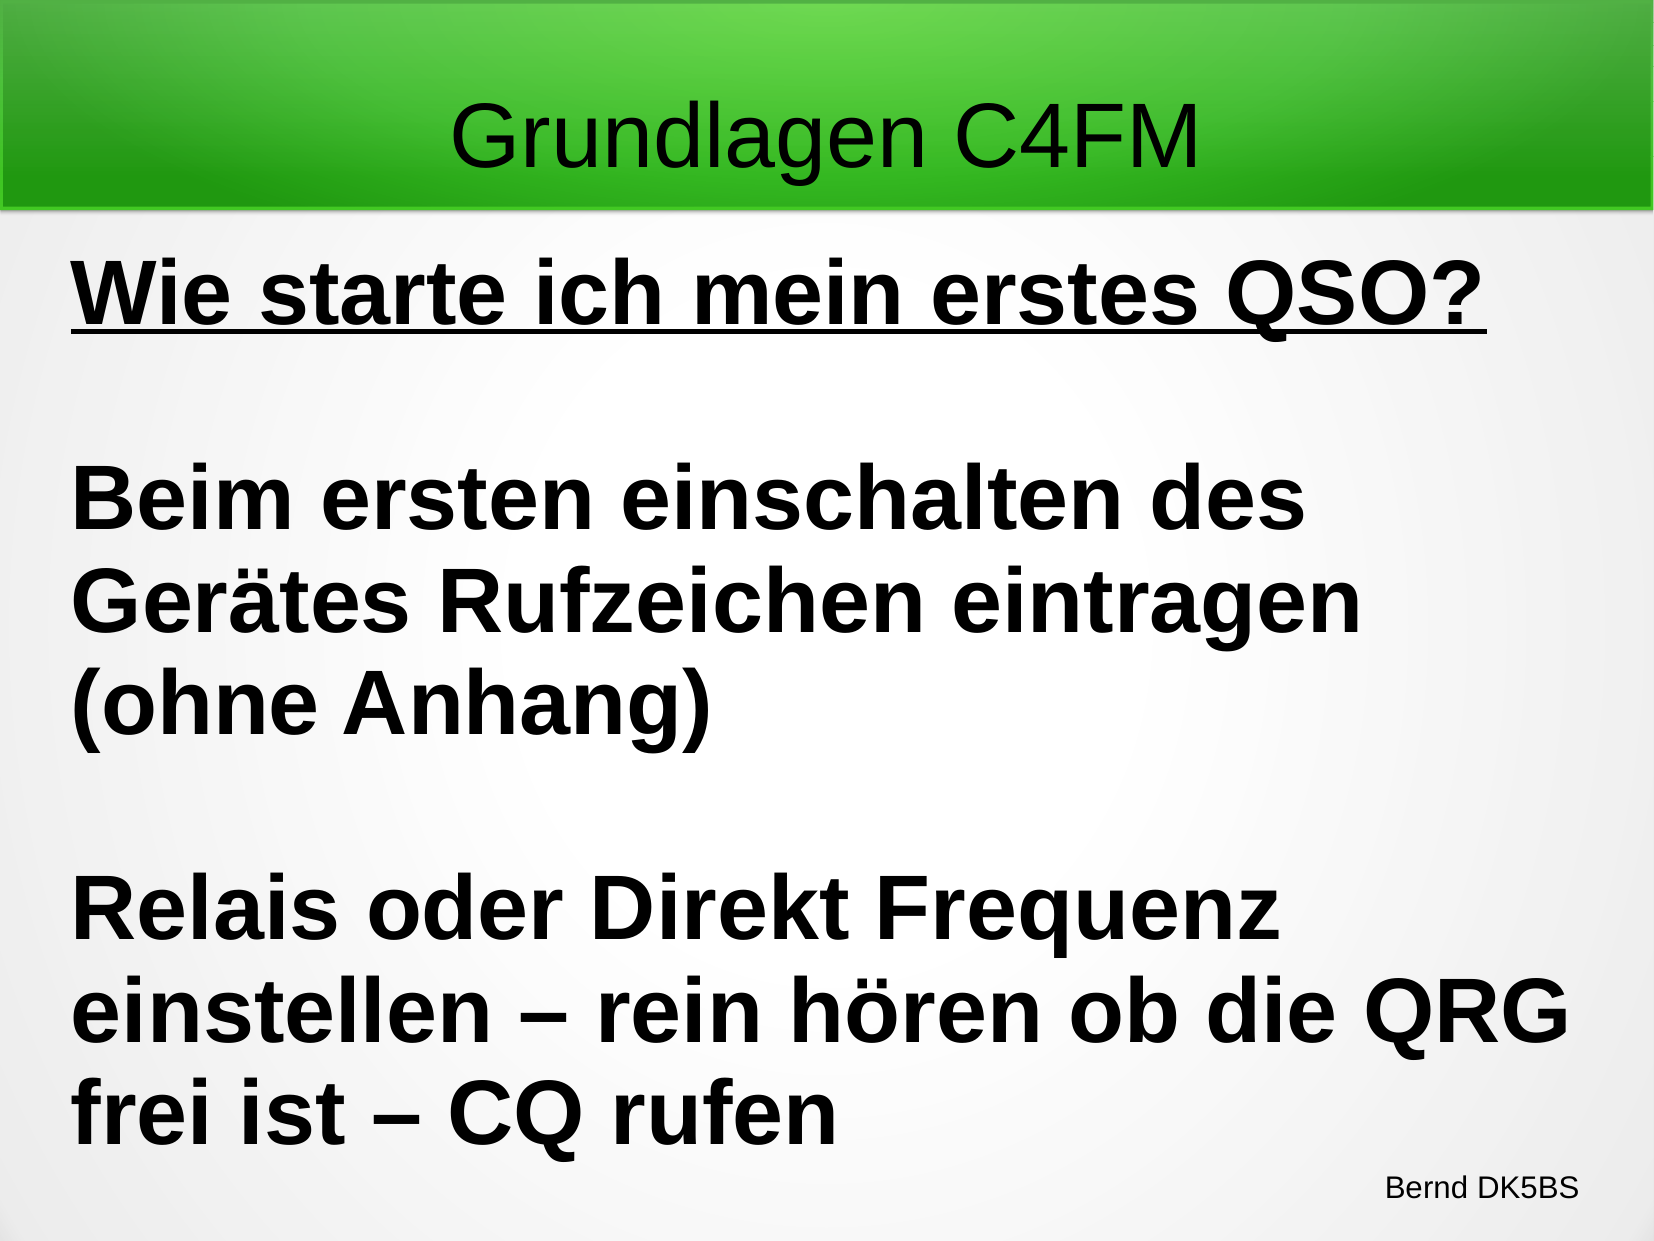

# Grundlagen C4FM
Wie starte ich mein erstes QSO?
Beim ersten einschalten des Gerätes Rufzeichen eintragen (ohne Anhang)
Relais oder Direkt Frequenz einstellen – rein hören ob die QRG frei ist – CQ rufen
Bernd DK5BS